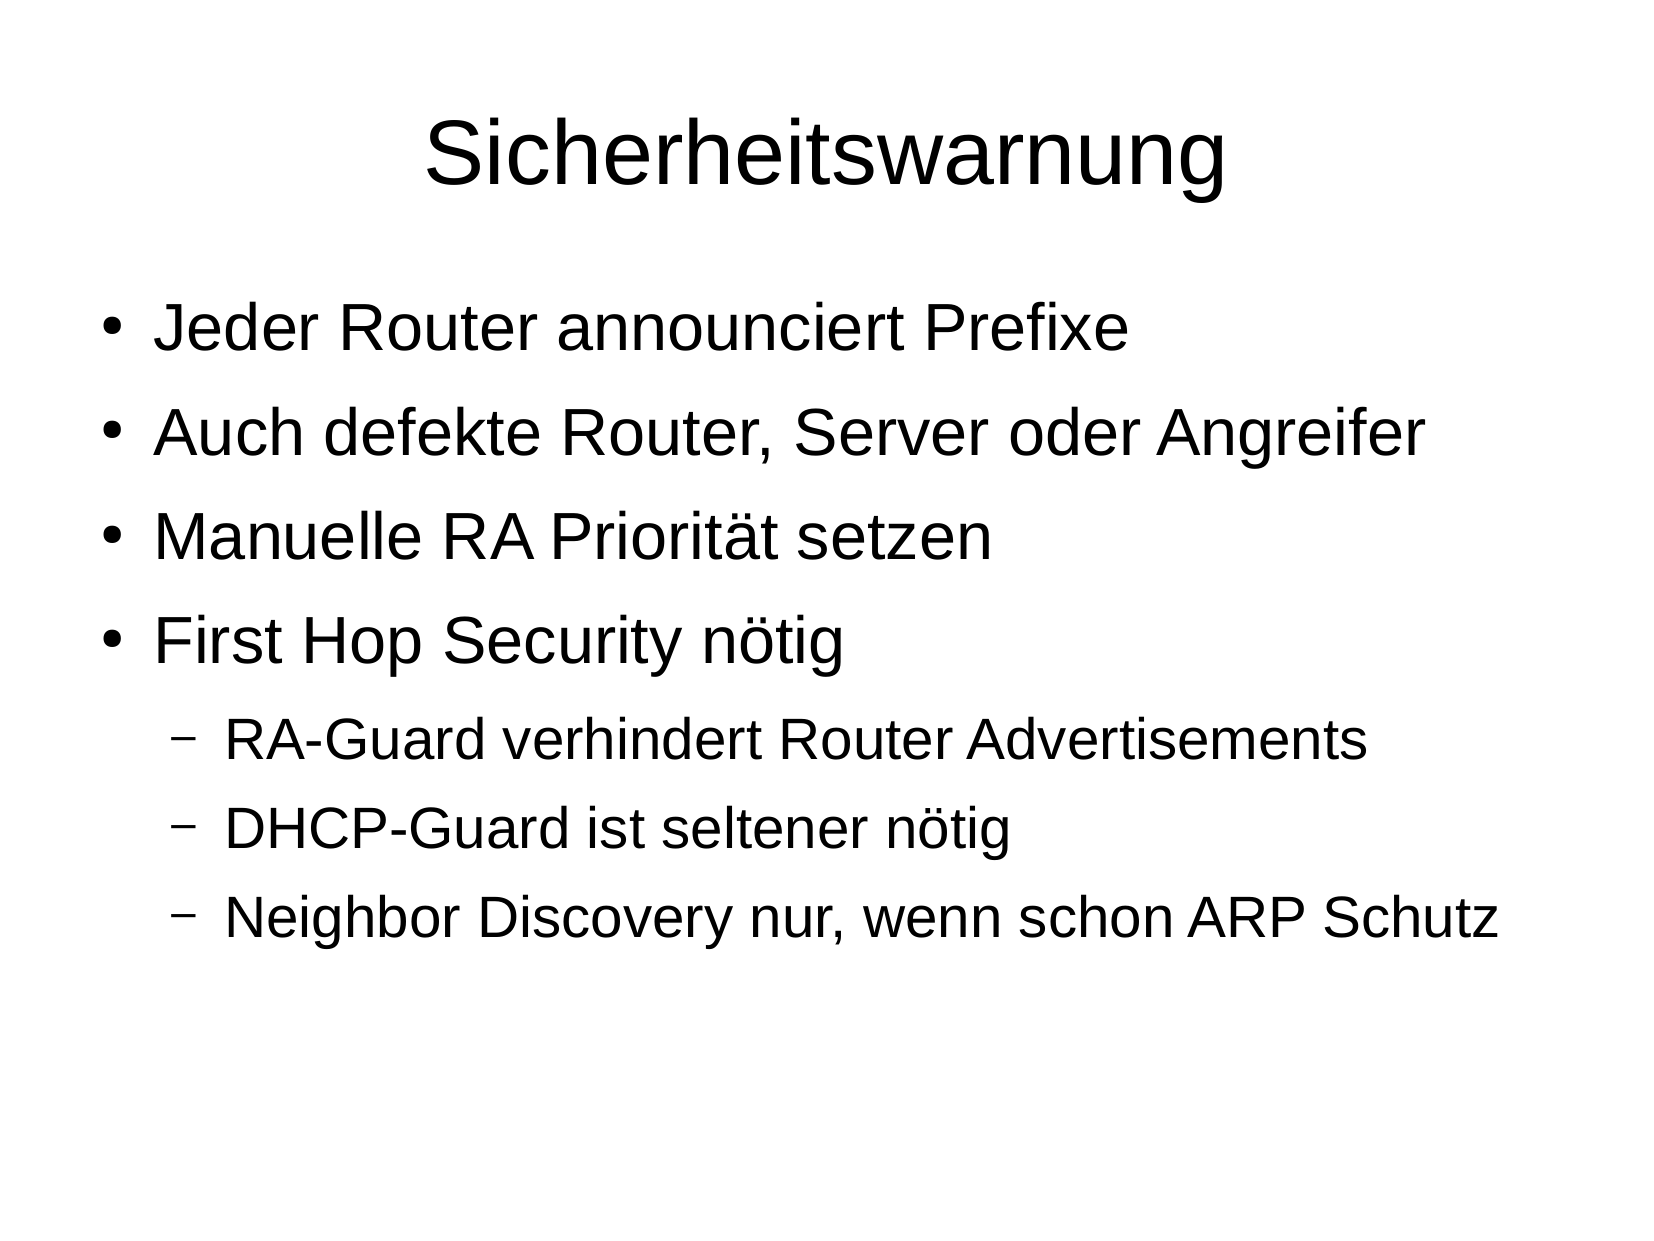

# Sicherheitswarnung
Jeder Router announciert Prefixe
Auch defekte Router, Server oder Angreifer
Manuelle RA Priorität setzen
First Hop Security nötig
RA-Guard verhindert Router Advertisements
DHCP-Guard ist seltener nötig
Neighbor Discovery nur, wenn schon ARP Schutz